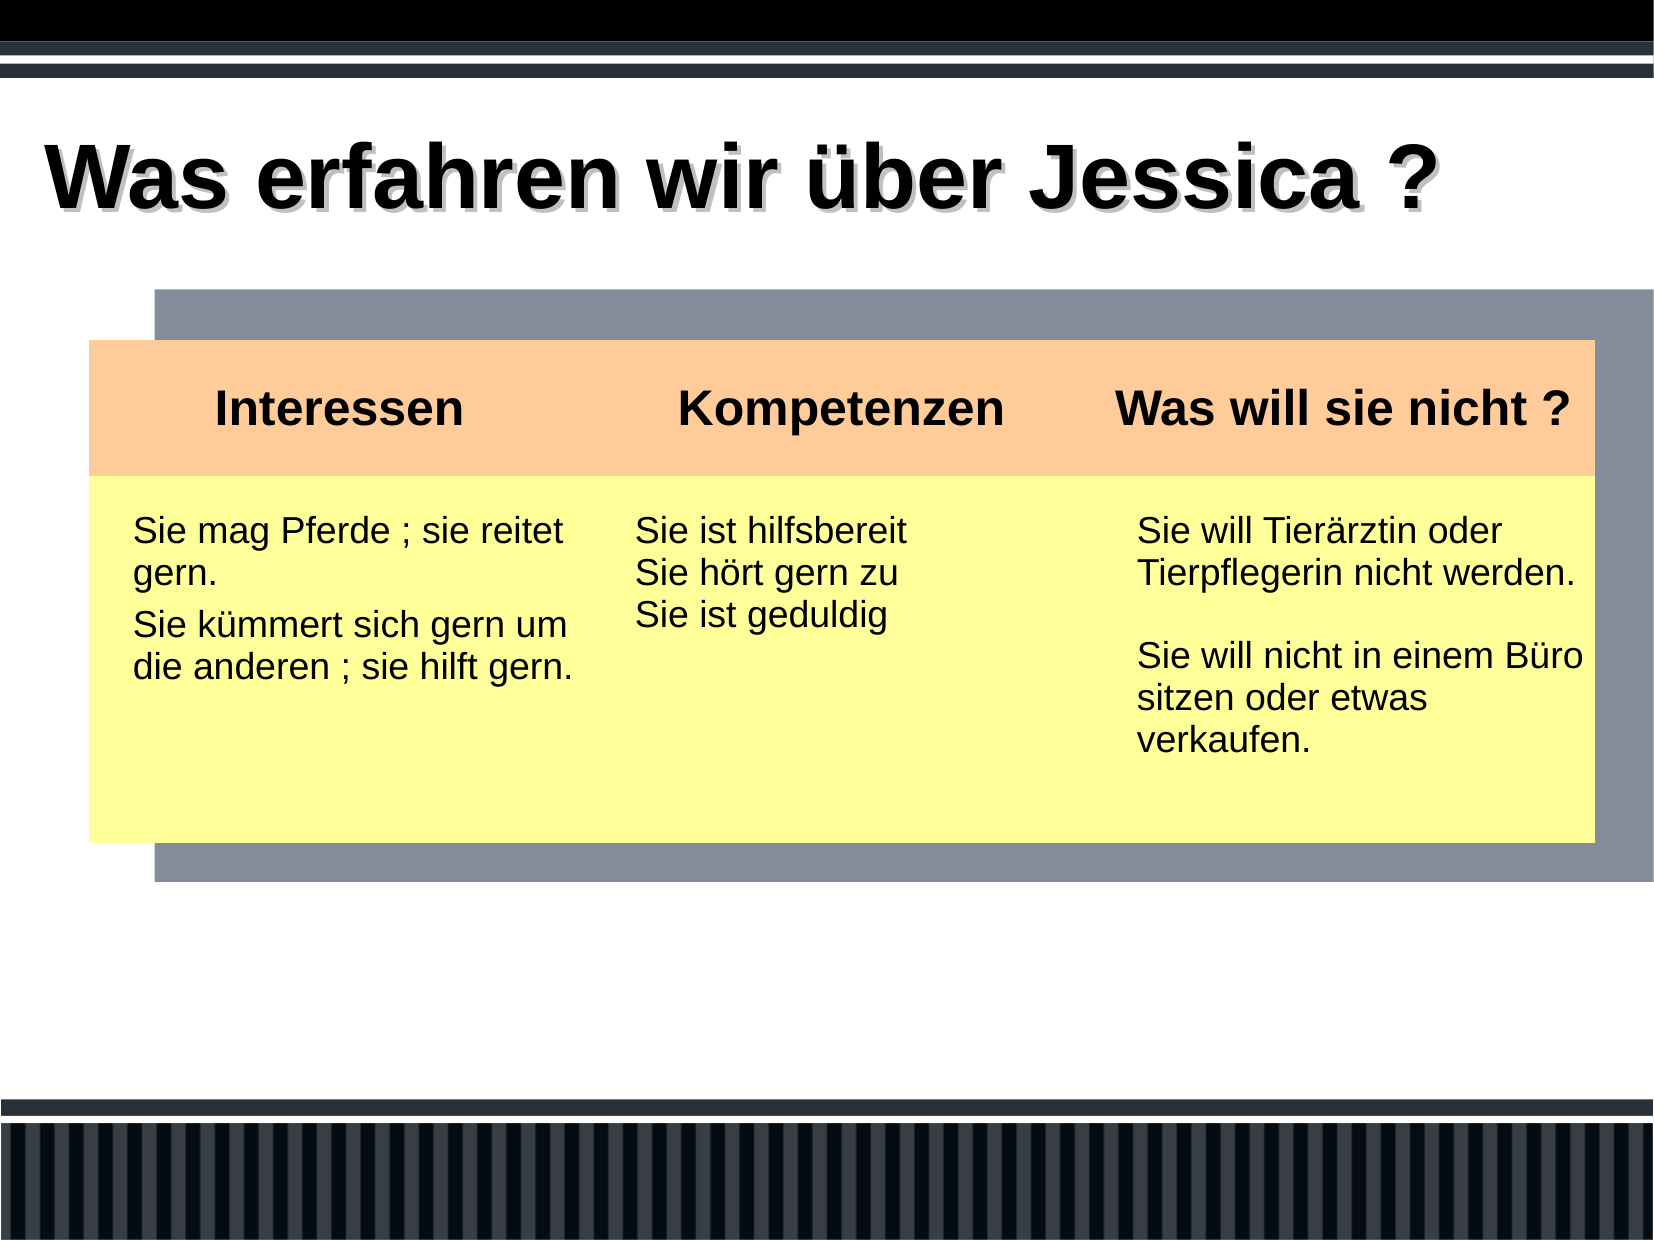

Was erfahren wir über Jessica ?
| Interessen | Kompetenzen | Was will sie nicht ? |
| --- | --- | --- |
| | | |
Sie mag Pferde ; sie reitet
gern.
Sie ist hilfsbereit
Sie hört gern zu
Sie ist geduldig
Sie will Tierärztin oder Tierpflegerin nicht werden.
Sie kümmert sich gern um die anderen ; sie hilft gern.
Sie will nicht in einem Büro sitzen oder etwas verkaufen.